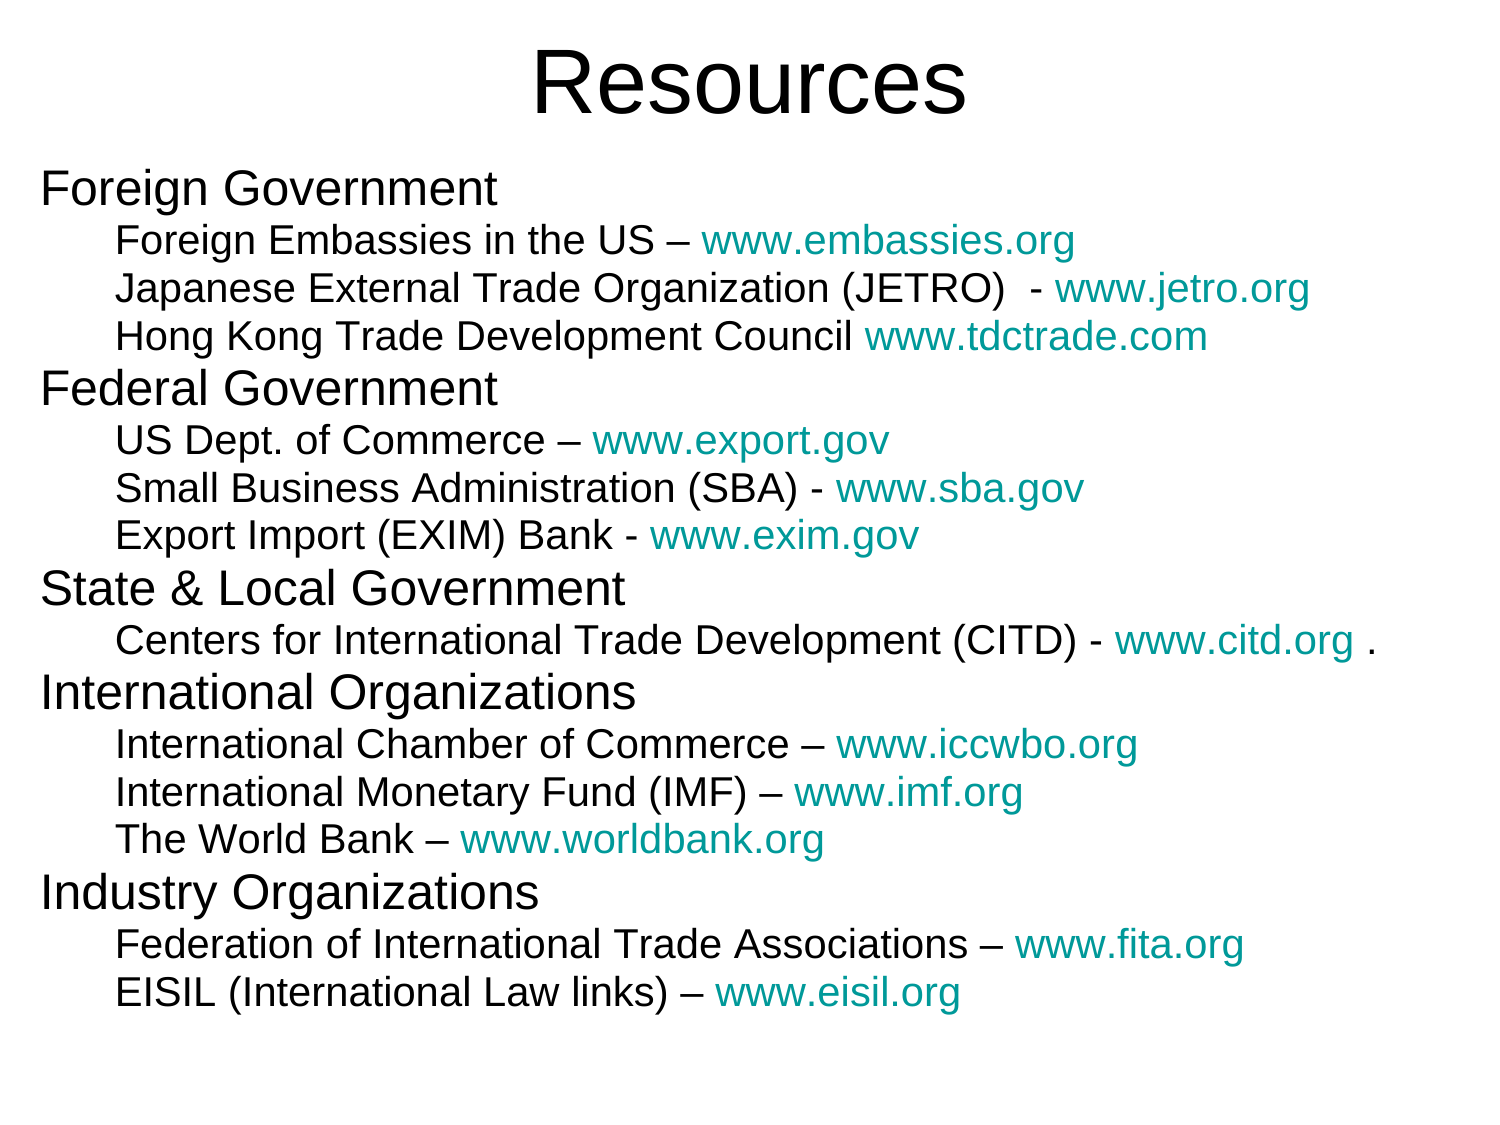

# Resources
Foreign Government
Foreign Embassies in the US – www.embassies.org
Japanese External Trade Organization (JETRO) - www.jetro.org
Hong Kong Trade Development Council www.tdctrade.com
Federal Government
US Dept. of Commerce – www.export.gov
Small Business Administration (SBA) - www.sba.gov
Export Import (EXIM) Bank - www.exim.gov
State & Local Government
Centers for International Trade Development (CITD) - www.citd.org .
International Organizations
International Chamber of Commerce – www.iccwbo.org
International Monetary Fund (IMF) – www.imf.org
The World Bank – www.worldbank.org
Industry Organizations
Federation of International Trade Associations – www.fita.org
EISIL (International Law links) – www.eisil.org